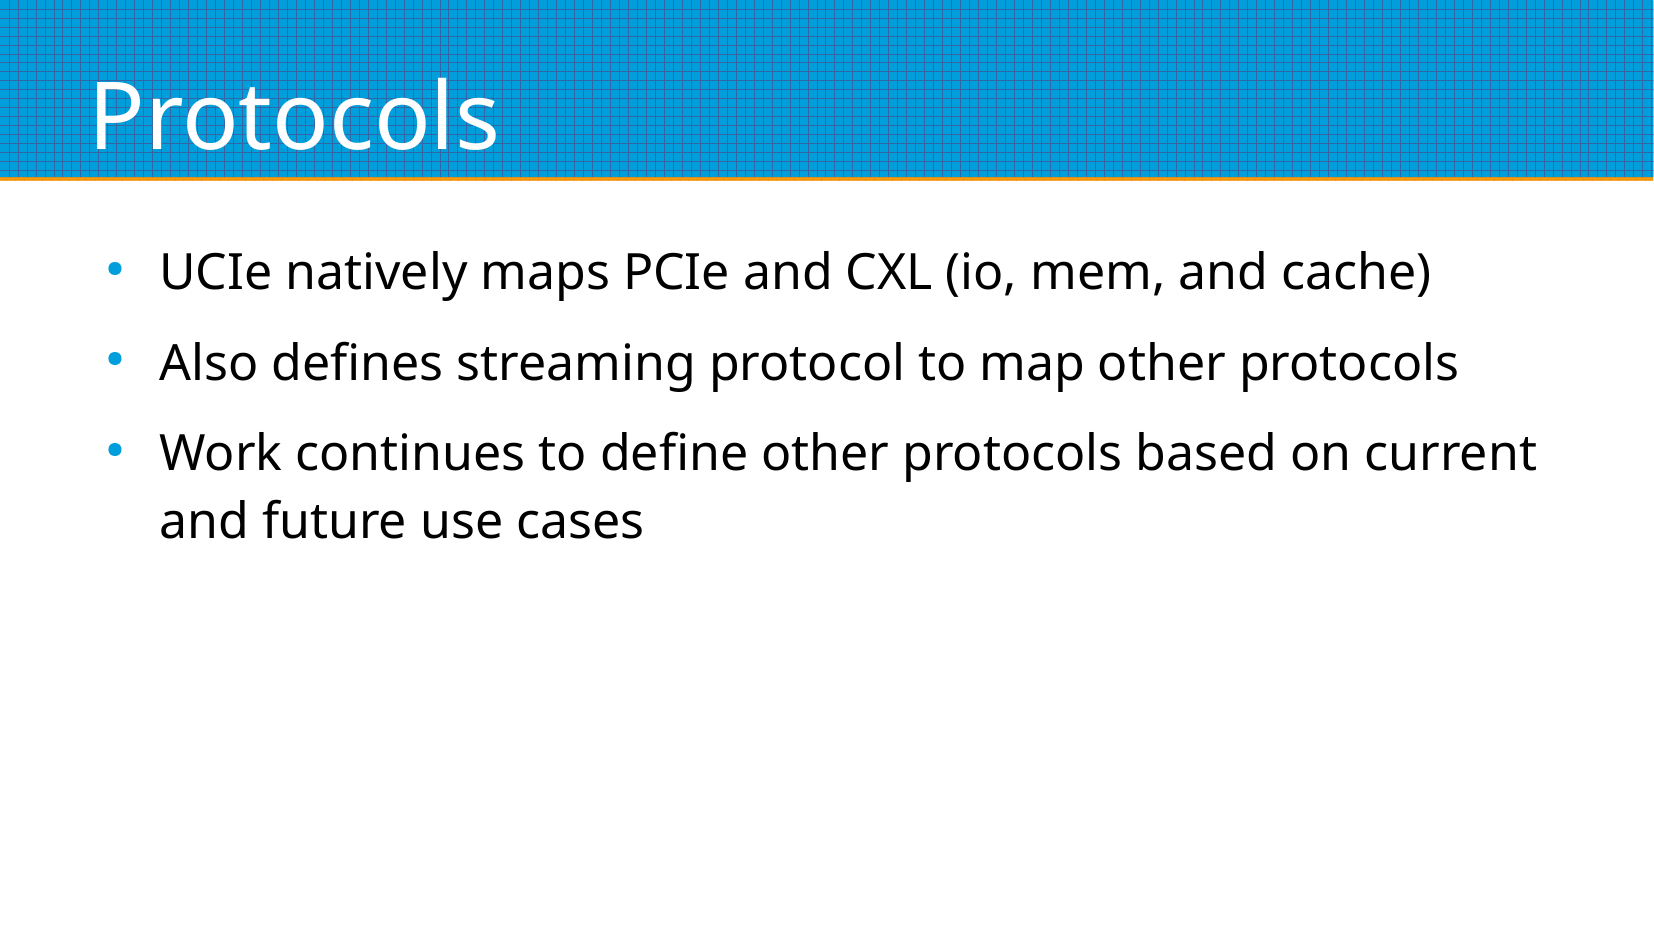

# Protocols
UCIe natively maps PCIe and CXL (io, mem, and cache)
Also defines streaming protocol to map other protocols
Work continues to define other protocols based on current and future use cases